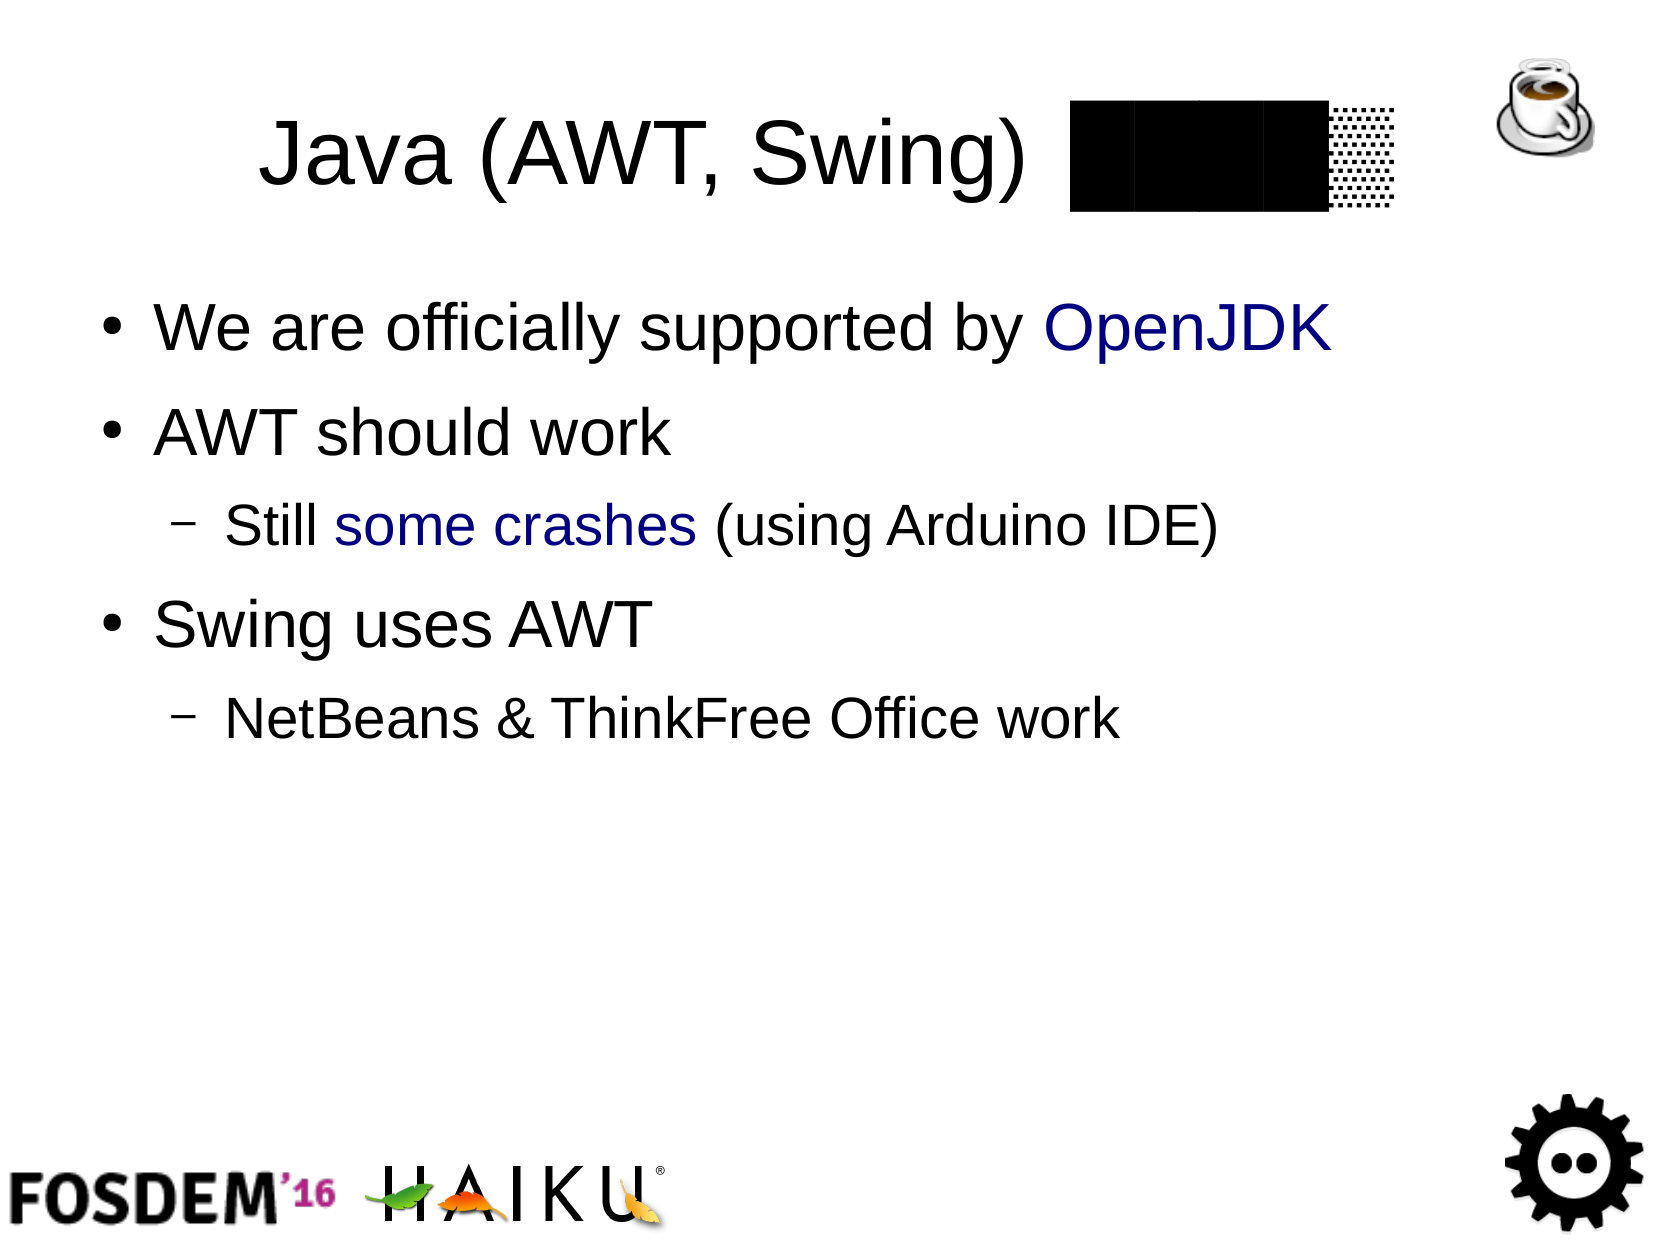

# Java (AWT, Swing)	████▒
We are officially supported by OpenJDK
AWT should work
Still some crashes (using Arduino IDE)
Swing uses AWT
NetBeans & ThinkFree Office work